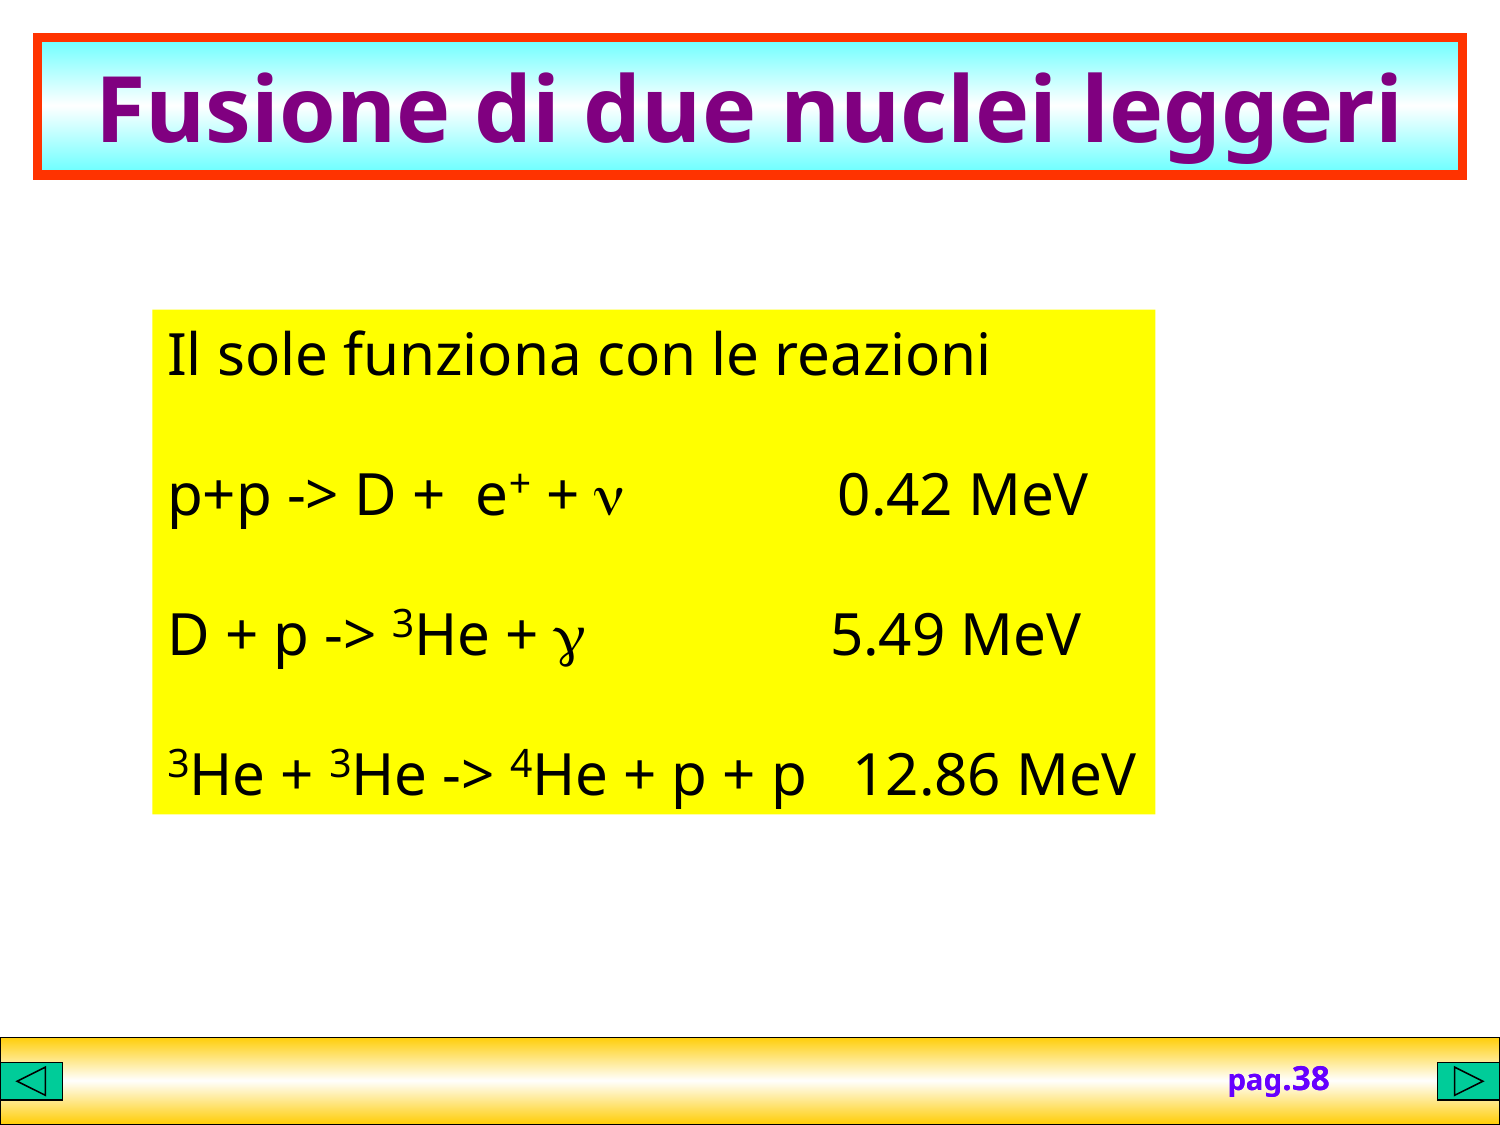

# Fusione di due nuclei leggeri
Il sole funziona con le reazioni
p+p -> D + e+ + n 0.42 MeV
D + p -> 3He + g 5.49 MeV
3He + 3He -> 4He + p + p 12.86 MeV
pag.
38